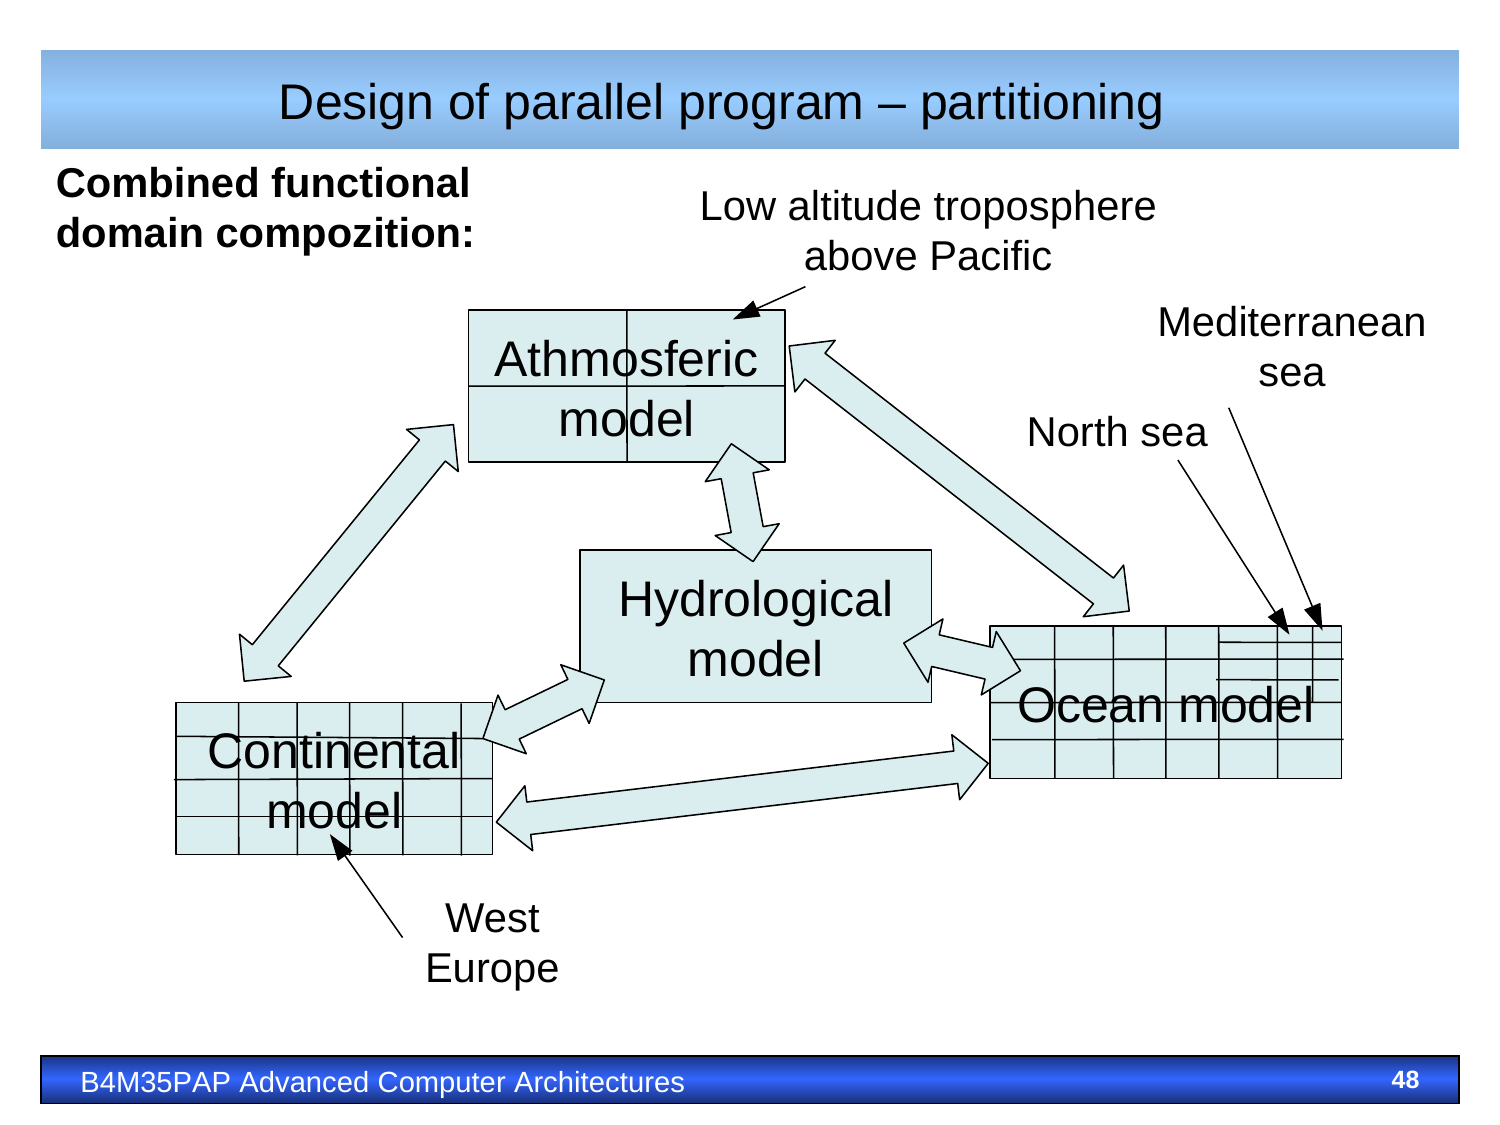

# Design of parallel program – partitioning
Combined functional domain compozition:
Low altitude troposphere above Pacific
Mediterranean sea
Athmosferic model
North sea
Hydrological model
Ocean model
Continental model
West Europe